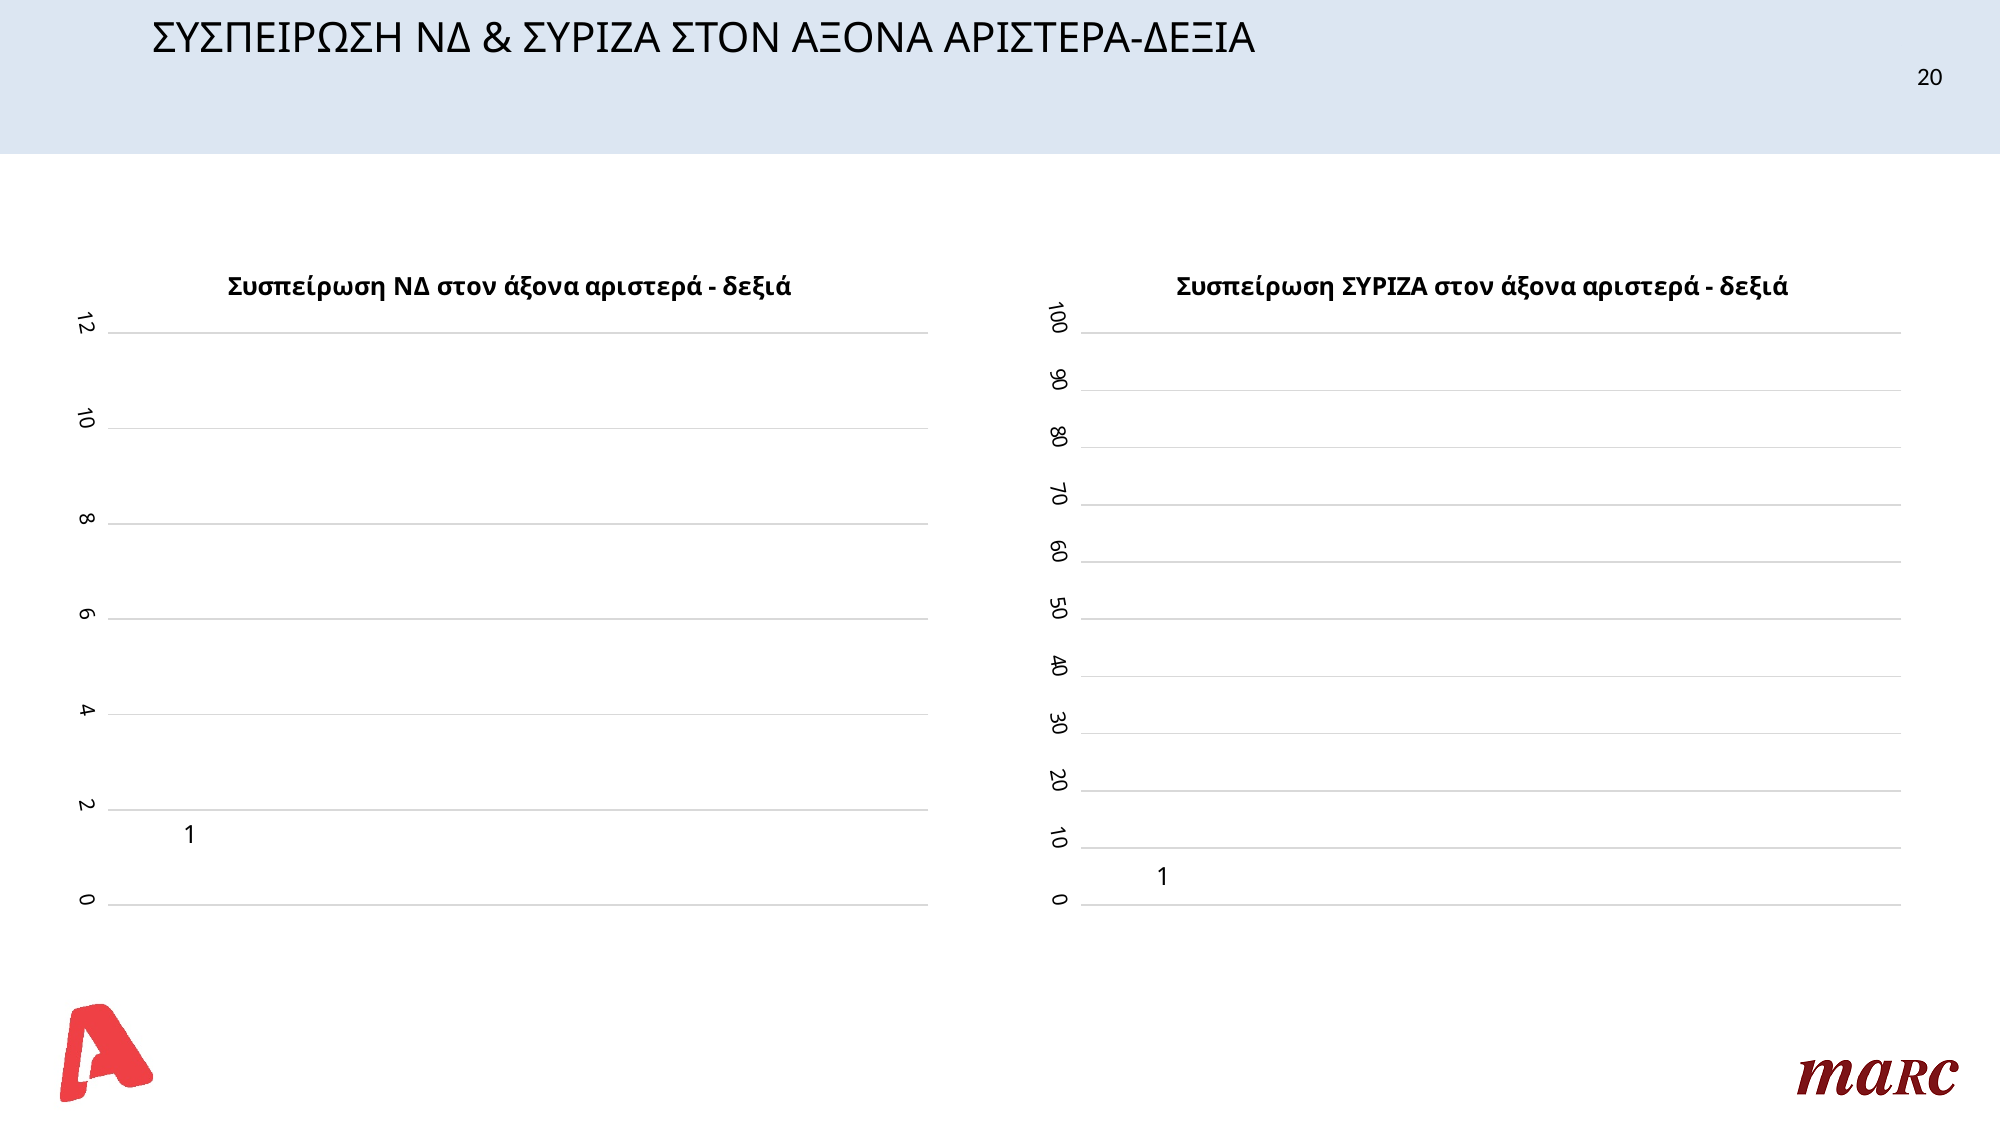

# ΣΥΣΠΕΙΡΩΣΗ ΝΔ & ΣΥΡΙΖΑ ΣΤΟΝ ΑΞΟΝΑ ΑΡΙΣΤΕΡΑ-ΔΕΞΙΑ
### Chart: Συσπείρωση ΝΔ στον άξονα αριστερά - δεξιά
| Category | |
|---|---|
### Chart: Συσπείρωση ΣΥΡΙΖΑ στον άξονα αριστερά - δεξιά
| Category | |
|---|---|